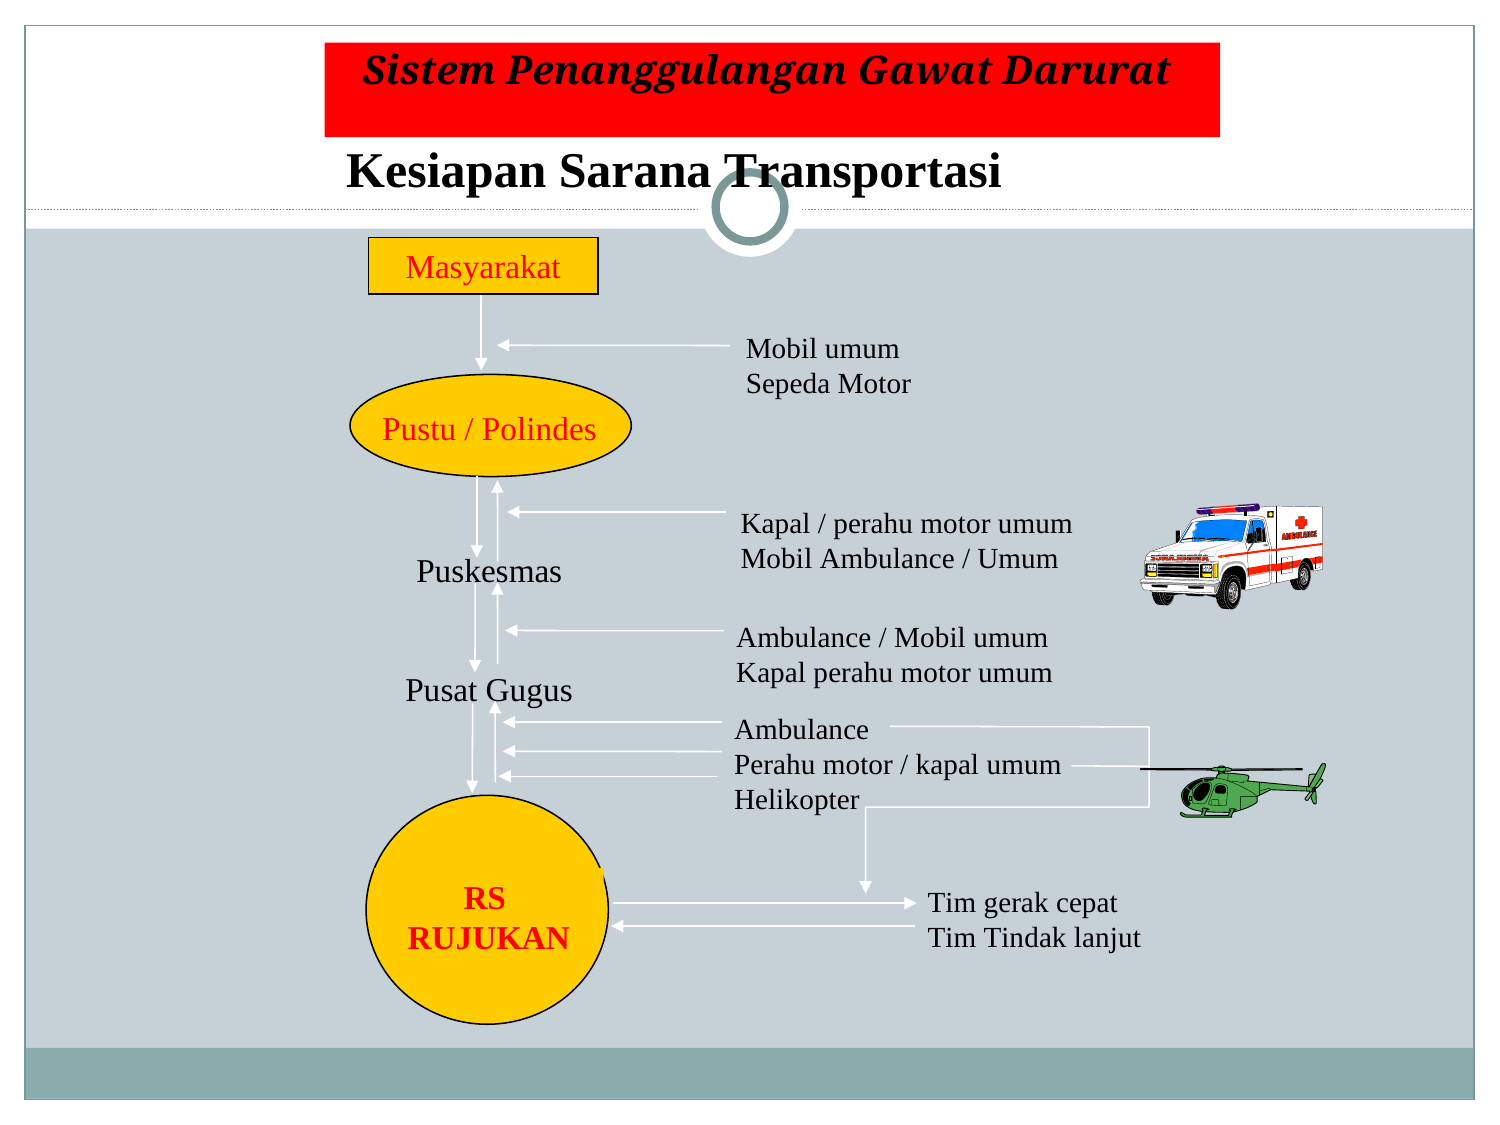

# Sistem Penanggulangan Gawat Darurat
Kesiapan Sarana Transportasi
Masyarakat
 Mobil umum
 Sepeda Motor
Pustu / Polindes
Kapal / perahu motor umum
Mobil Ambulance / Umum
Puskesmas
Ambulance / Mobil umum
Kapal perahu motor umum
Pusat Gugus
Ambulance
Perahu motor / kapal umum
Helikopter
RS RUJUKAN
Tim gerak cepat
Tim Tindak lanjut